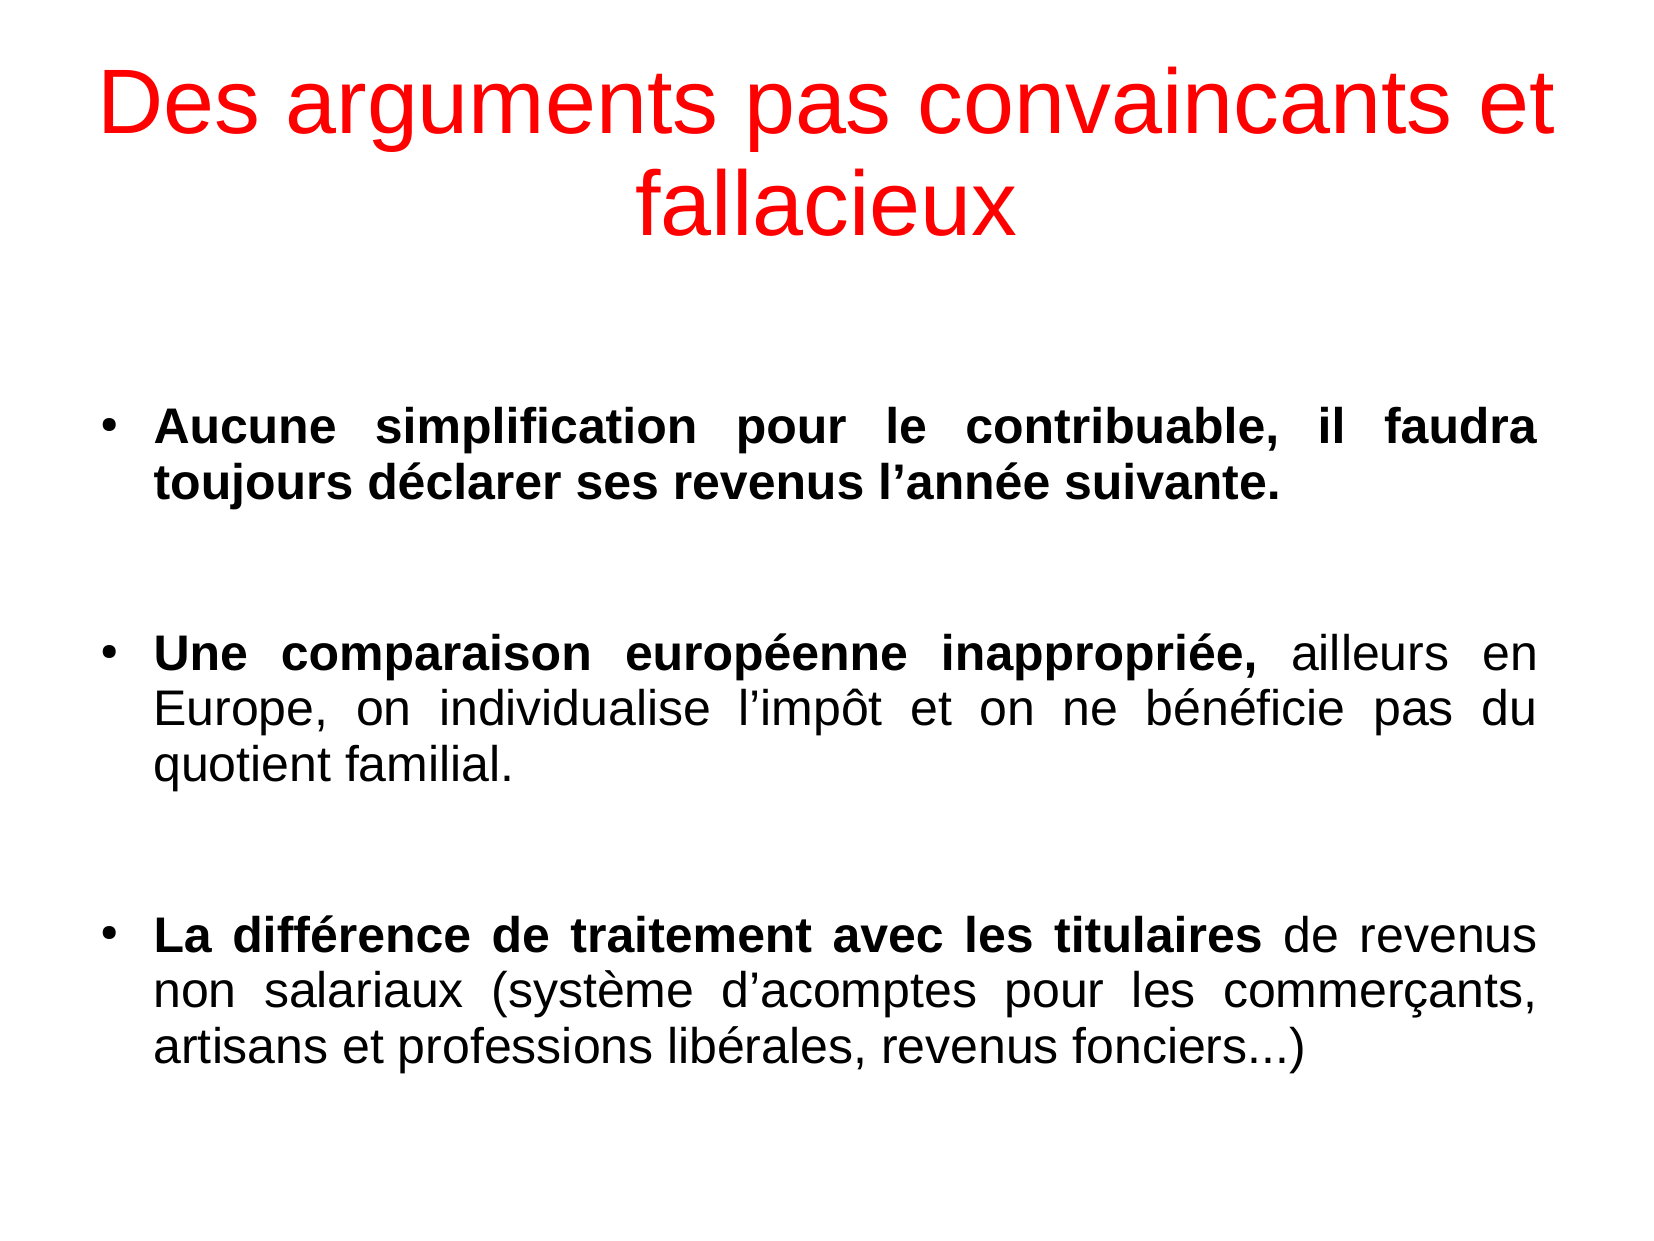

Des arguments pas convaincants et fallacieux
# Aucune simplification pour le contribuable, il faudra toujours déclarer ses revenus l’année suivante.
Une comparaison européenne inappropriée, ailleurs en Europe, on individualise l’impôt et on ne bénéficie pas du quotient familial.
La différence de traitement avec les titulaires de revenus non salariaux (système d’acomptes pour les commerçants, artisans et professions libérales, revenus fonciers...)